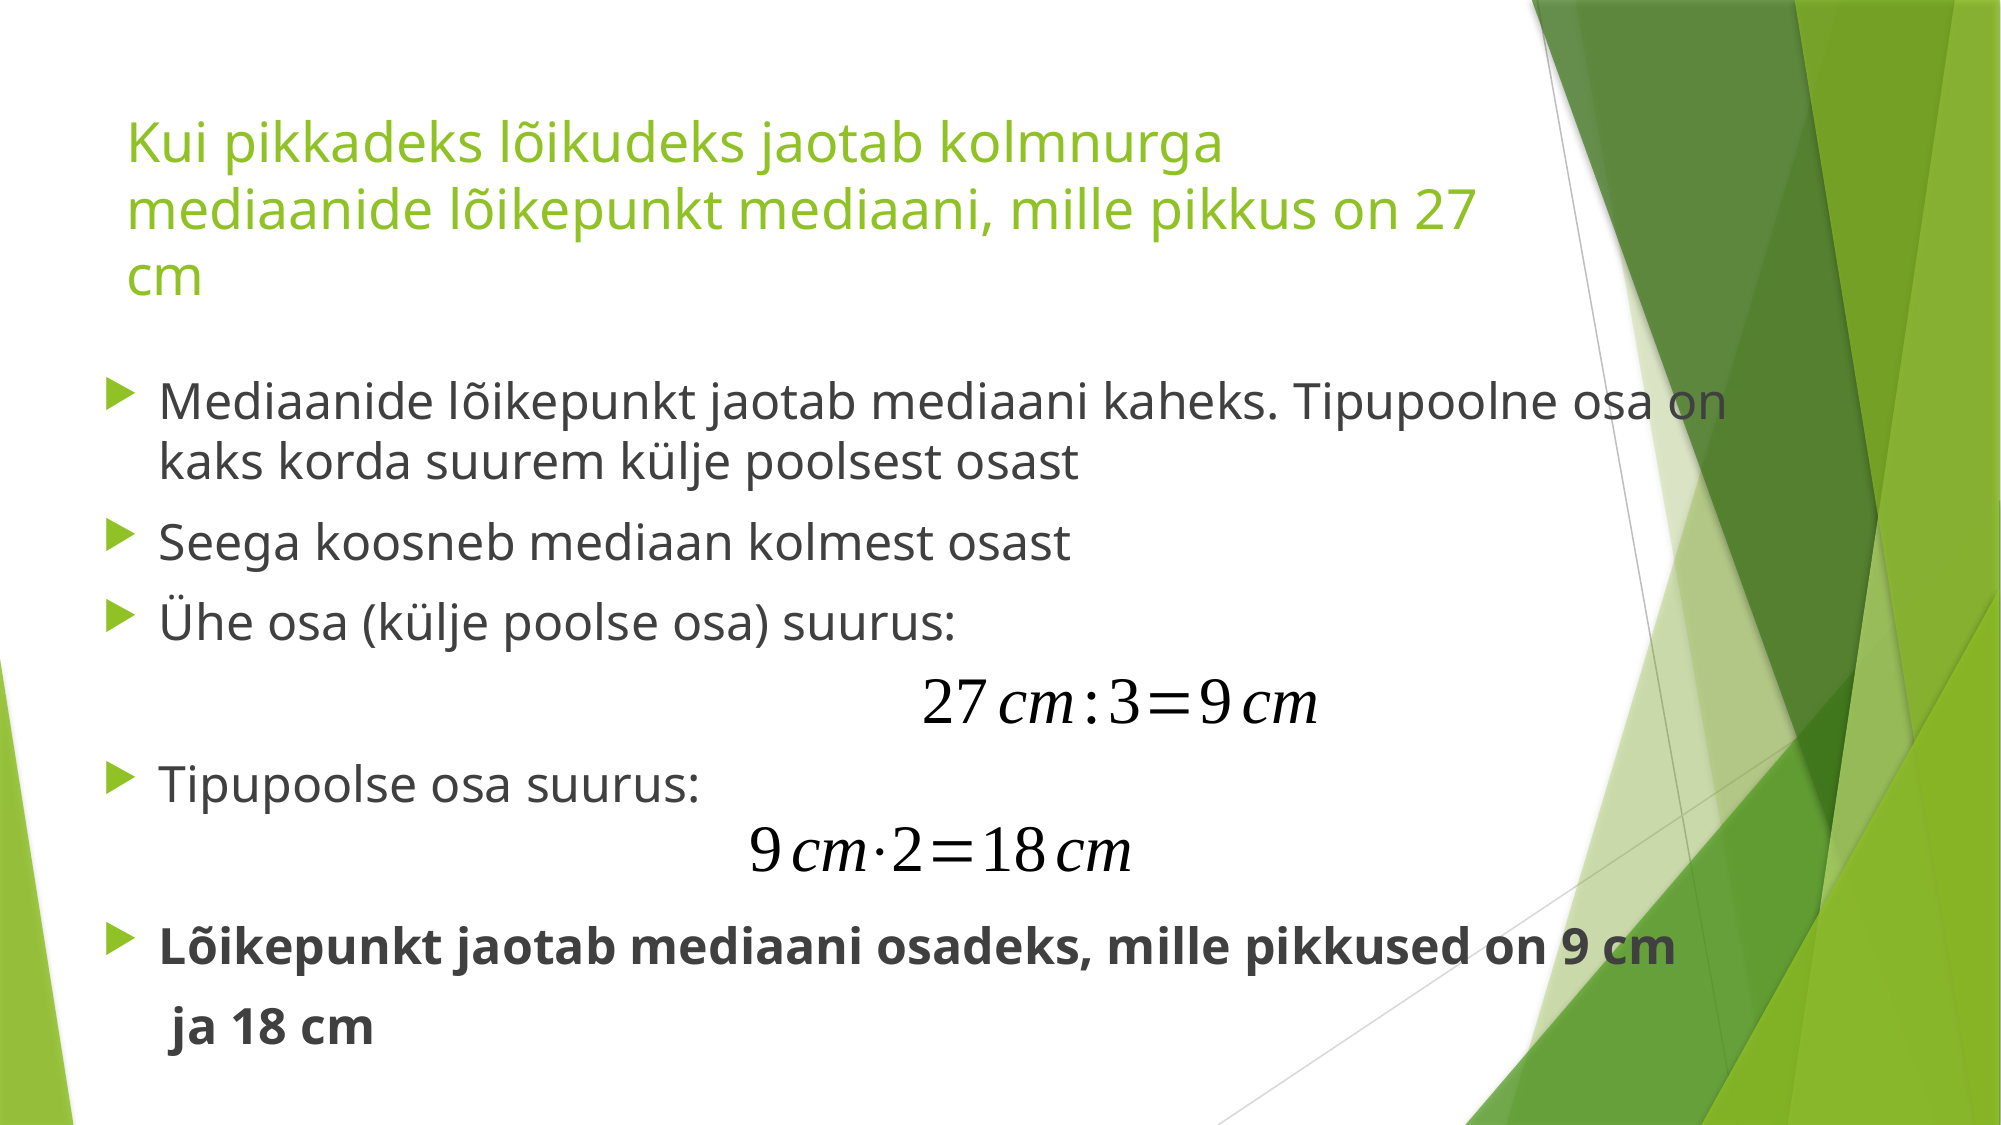

# Kui pikkadeks lõikudeks jaotab kolmnurga mediaanide lõikepunkt mediaani, mille pikkus on 27 cm
Mediaanide lõikepunkt jaotab mediaani kaheks. Tipupoolne osa on kaks korda suurem külje poolsest osast
Seega koosneb mediaan kolmest osast
Ühe osa (külje poolse osa) suurus:
Tipupoolse osa suurus:
Lõikepunkt jaotab mediaani osadeks, mille pikkused on 9 cm
 ja 18 cm